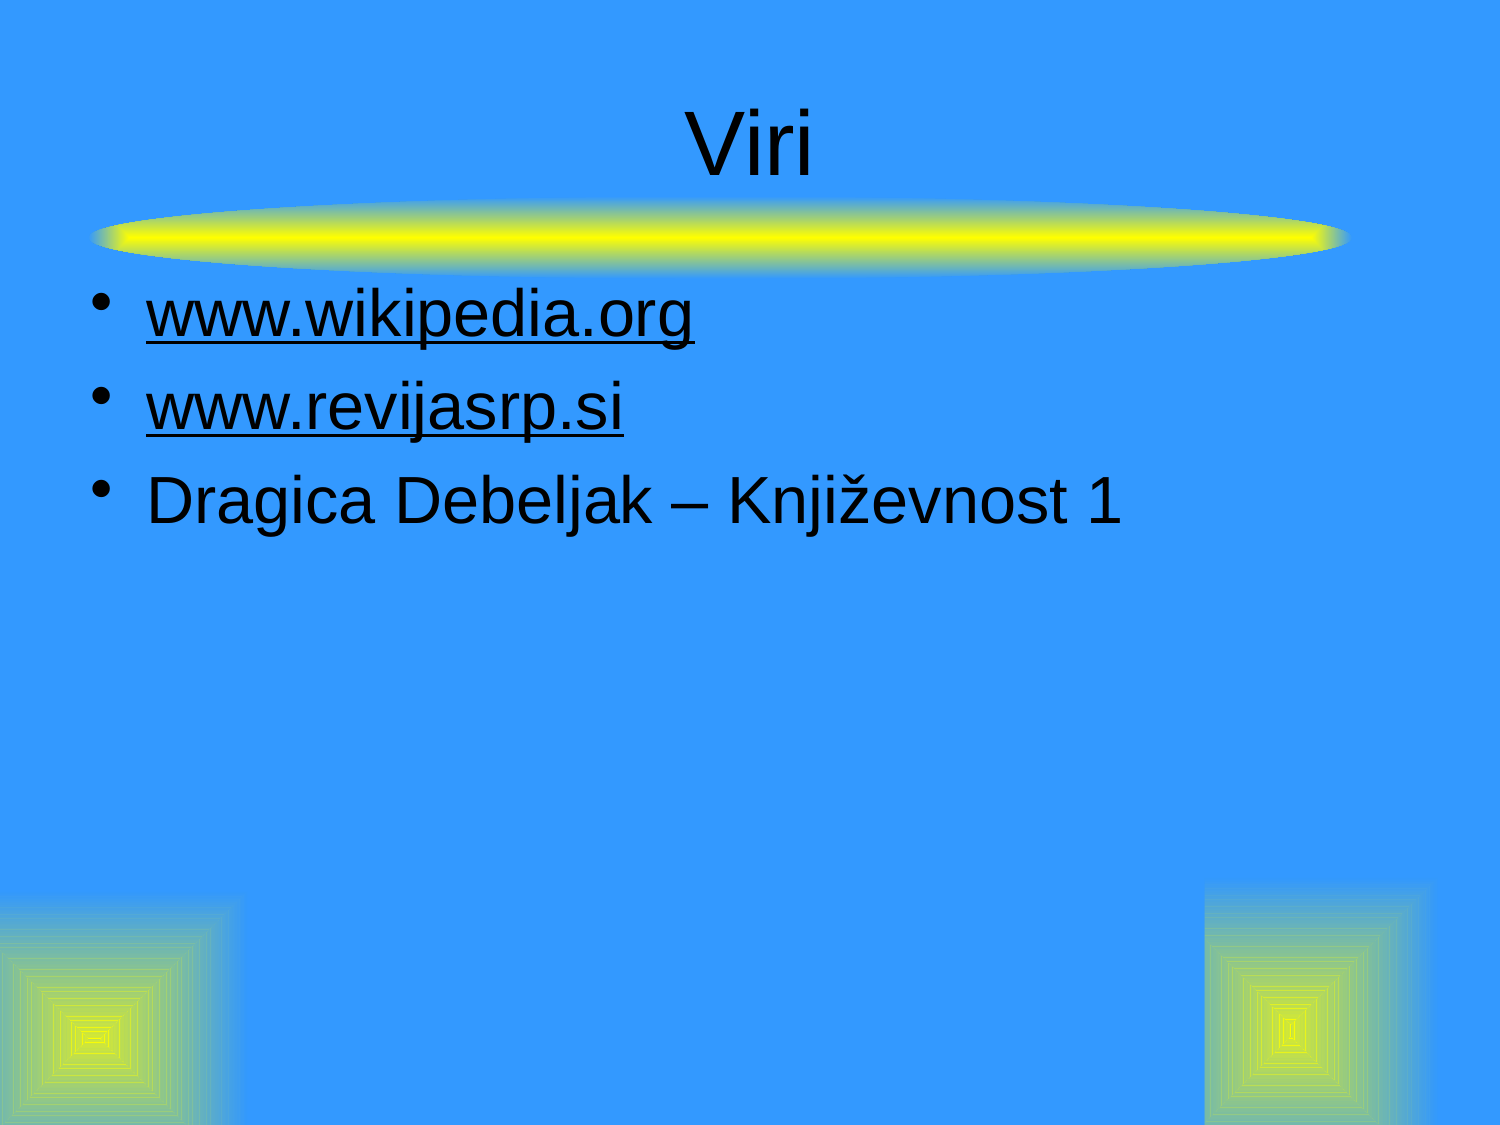

# Viri
www.wikipedia.org
www.revijasrp.si
Dragica Debeljak – Književnost 1